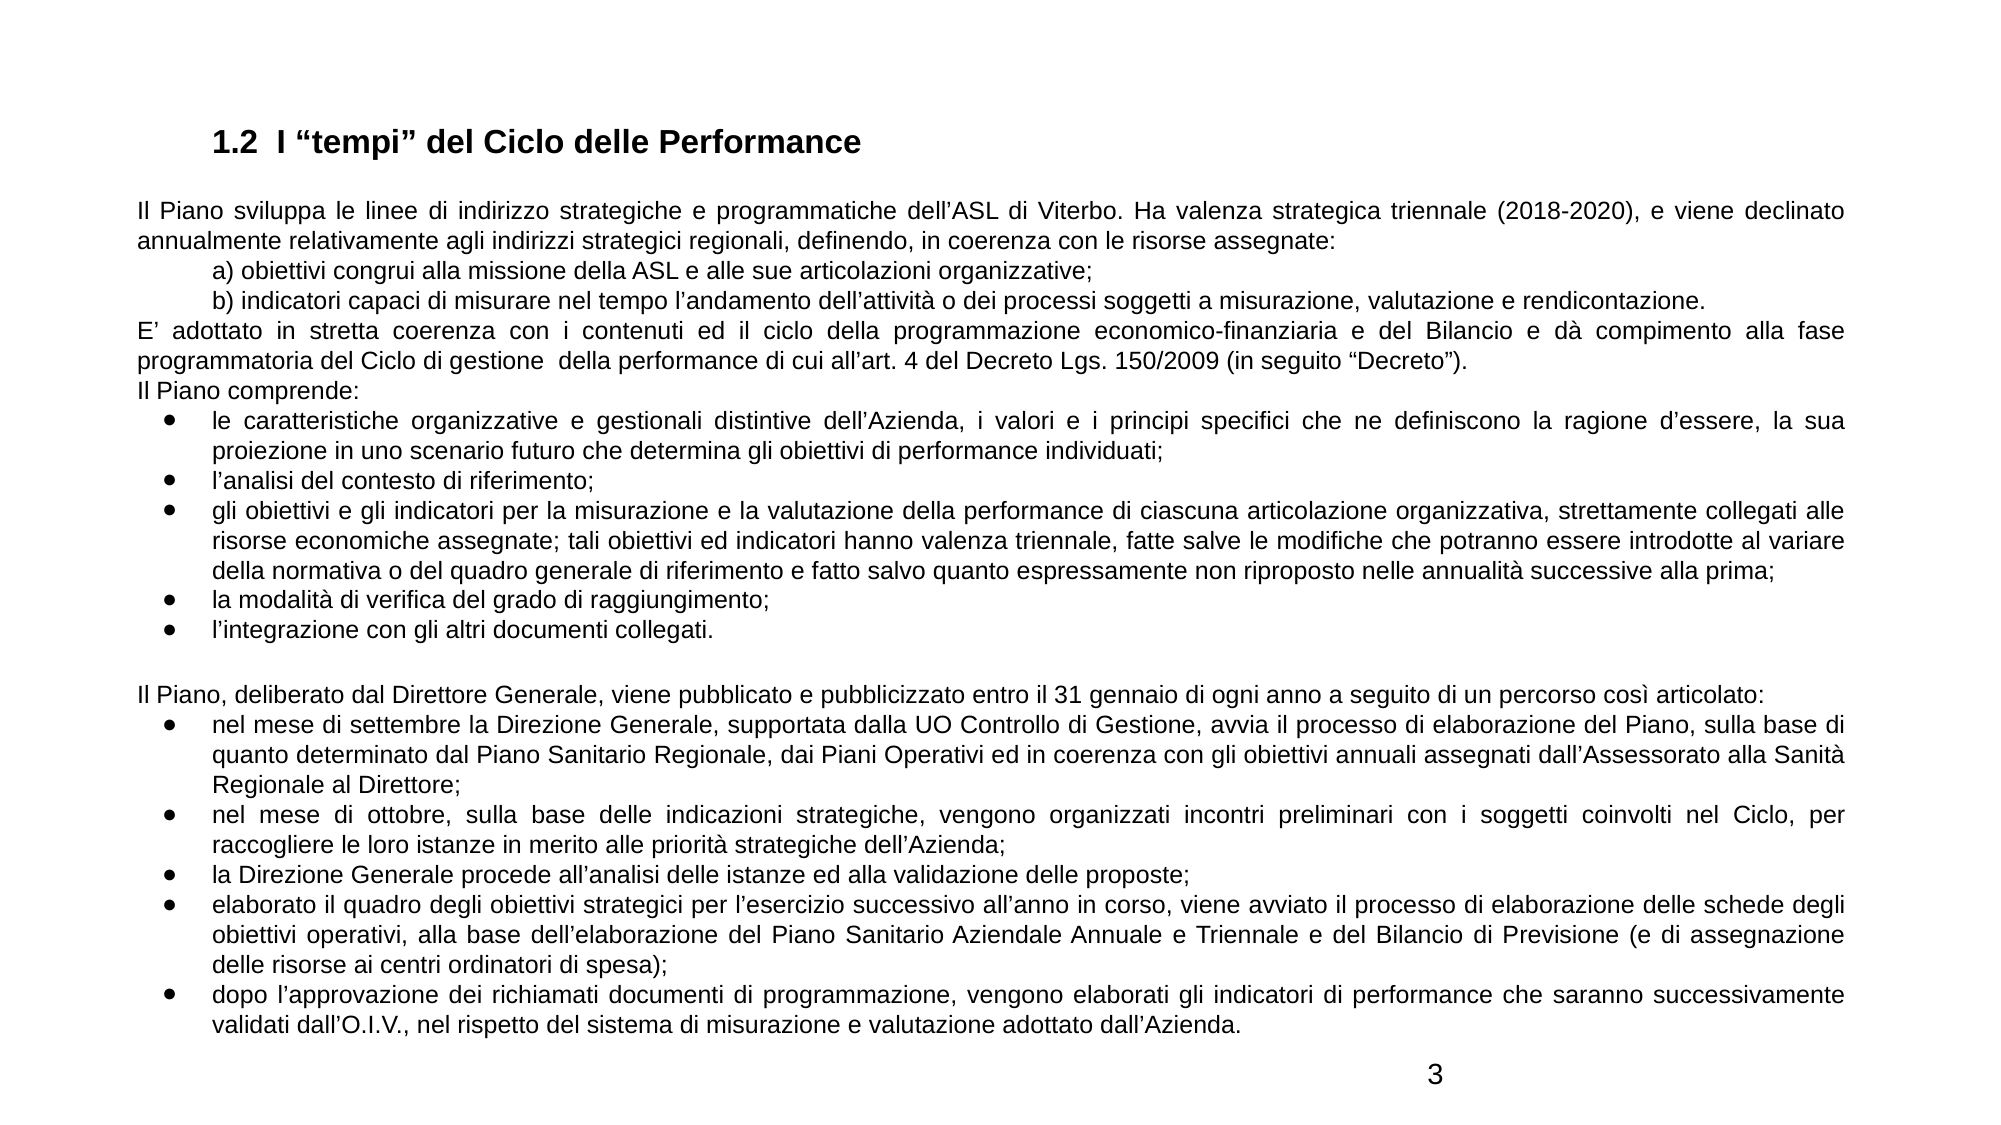

1.2 I “tempi” del Ciclo delle Performance
Il Piano sviluppa le linee di indirizzo strategiche e programmatiche dell’ASL di Viterbo. Ha valenza strategica triennale (2018-2020), e viene declinato annualmente relativamente agli indirizzi strategici regionali, definendo, in coerenza con le risorse assegnate:
a) obiettivi congrui alla missione della ASL e alle sue articolazioni organizzative;
b) indicatori capaci di misurare nel tempo l’andamento dell’attività o dei processi soggetti a misurazione, valutazione e rendicontazione.
E’ adottato in stretta coerenza con i contenuti ed il ciclo della programmazione economico-finanziaria e del Bilancio e dà compimento alla fase programmatoria del Ciclo di gestione della performance di cui all’art. 4 del Decreto Lgs. 150/2009 (in seguito “Decreto”).
Il Piano comprende:
le caratteristiche organizzative e gestionali distintive dell’Azienda, i valori e i principi specifici che ne definiscono la ragione d’essere, la sua proiezione in uno scenario futuro che determina gli obiettivi di performance individuati;
l’analisi del contesto di riferimento;
gli obiettivi e gli indicatori per la misurazione e la valutazione della performance di ciascuna articolazione organizzativa, strettamente collegati alle risorse economiche assegnate; tali obiettivi ed indicatori hanno valenza triennale, fatte salve le modifiche che potranno essere introdotte al variare della normativa o del quadro generale di riferimento e fatto salvo quanto espressamente non riproposto nelle annualità successive alla prima;
la modalità di verifica del grado di raggiungimento;
l’integrazione con gli altri documenti collegati.
Il Piano, deliberato dal Direttore Generale, viene pubblicato e pubblicizzato entro il 31 gennaio di ogni anno a seguito di un percorso così articolato:
nel mese di settembre la Direzione Generale, supportata dalla UO Controllo di Gestione, avvia il processo di elaborazione del Piano, sulla base di quanto determinato dal Piano Sanitario Regionale, dai Piani Operativi ed in coerenza con gli obiettivi annuali assegnati dall’Assessorato alla Sanità Regionale al Direttore;
nel mese di ottobre, sulla base delle indicazioni strategiche, vengono organizzati incontri preliminari con i soggetti coinvolti nel Ciclo, per raccogliere le loro istanze in merito alle priorità strategiche dell’Azienda;
la Direzione Generale procede all’analisi delle istanze ed alla validazione delle proposte;
elaborato il quadro degli obiettivi strategici per l’esercizio successivo all’anno in corso, viene avviato il processo di elaborazione delle schede degli obiettivi operativi, alla base dell’elaborazione del Piano Sanitario Aziendale Annuale e Triennale e del Bilancio di Previsione (e di assegnazione delle risorse ai centri ordinatori di spesa);
dopo l’approvazione dei richiamati documenti di programmazione, vengono elaborati gli indicatori di performance che saranno successivamente validati dall’O.I.V., nel rispetto del sistema di misurazione e valutazione adottato dall’Azienda.